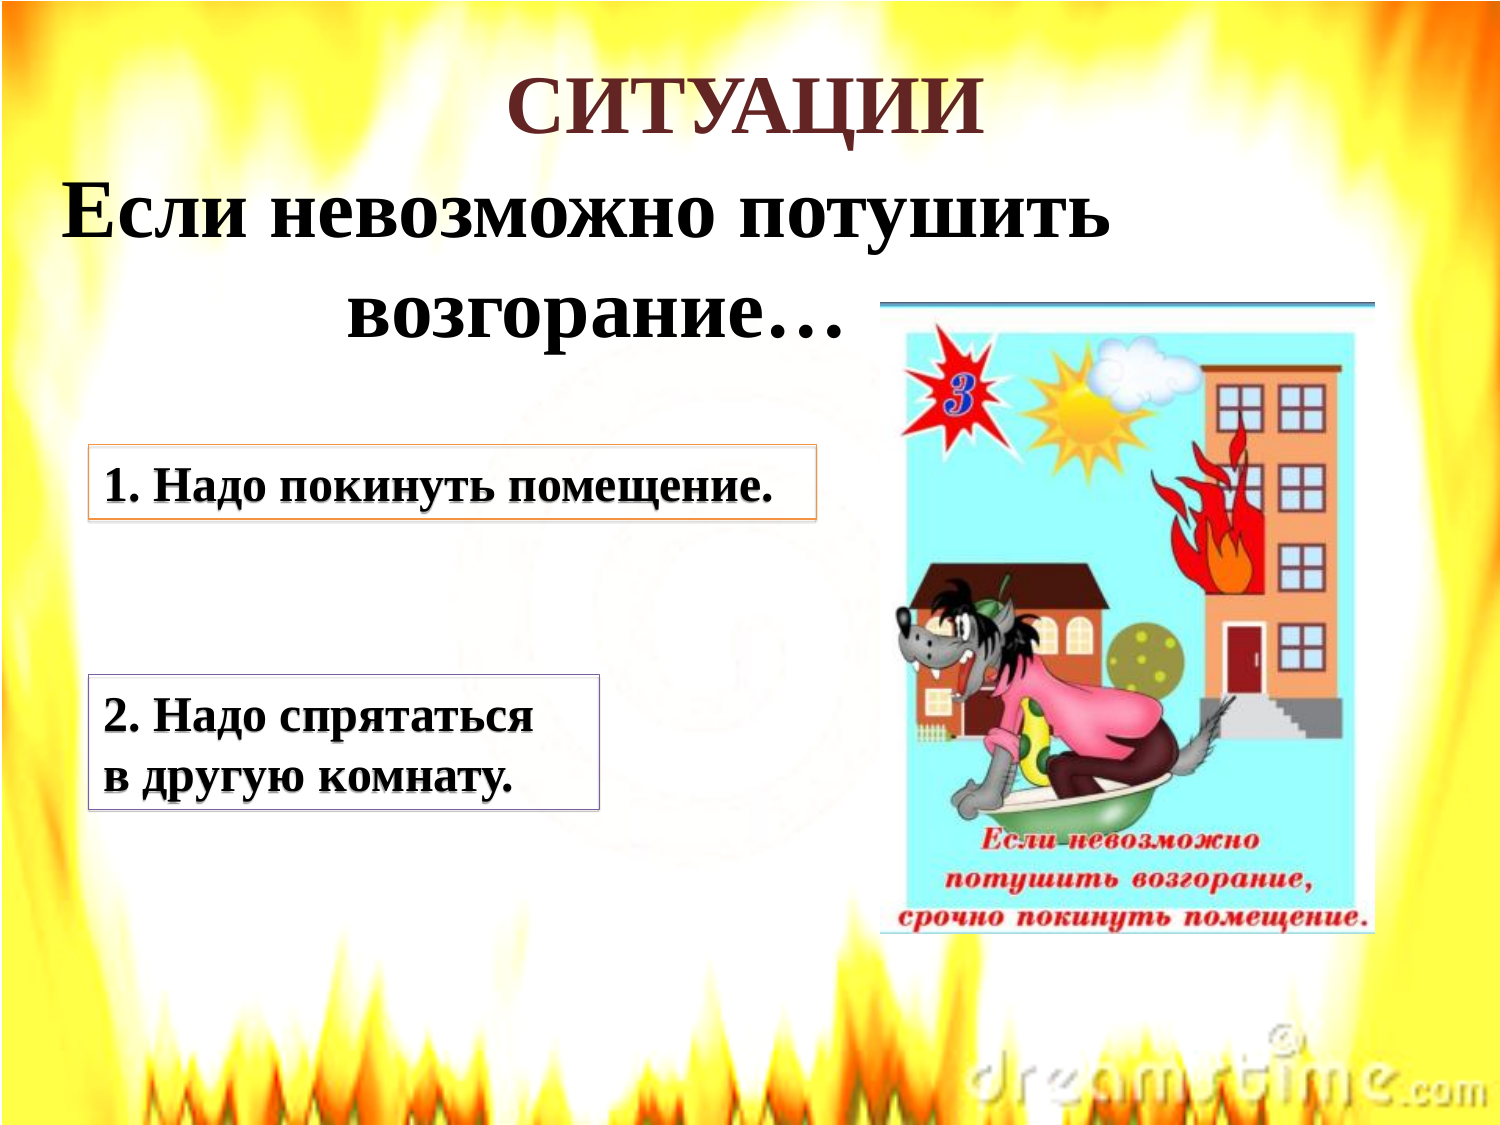

СИТУАЦИИ
Если невозможно потушить
возгорание…
1. Надо покинуть помещение.
2. Надо спрятаться
в другую комнату.